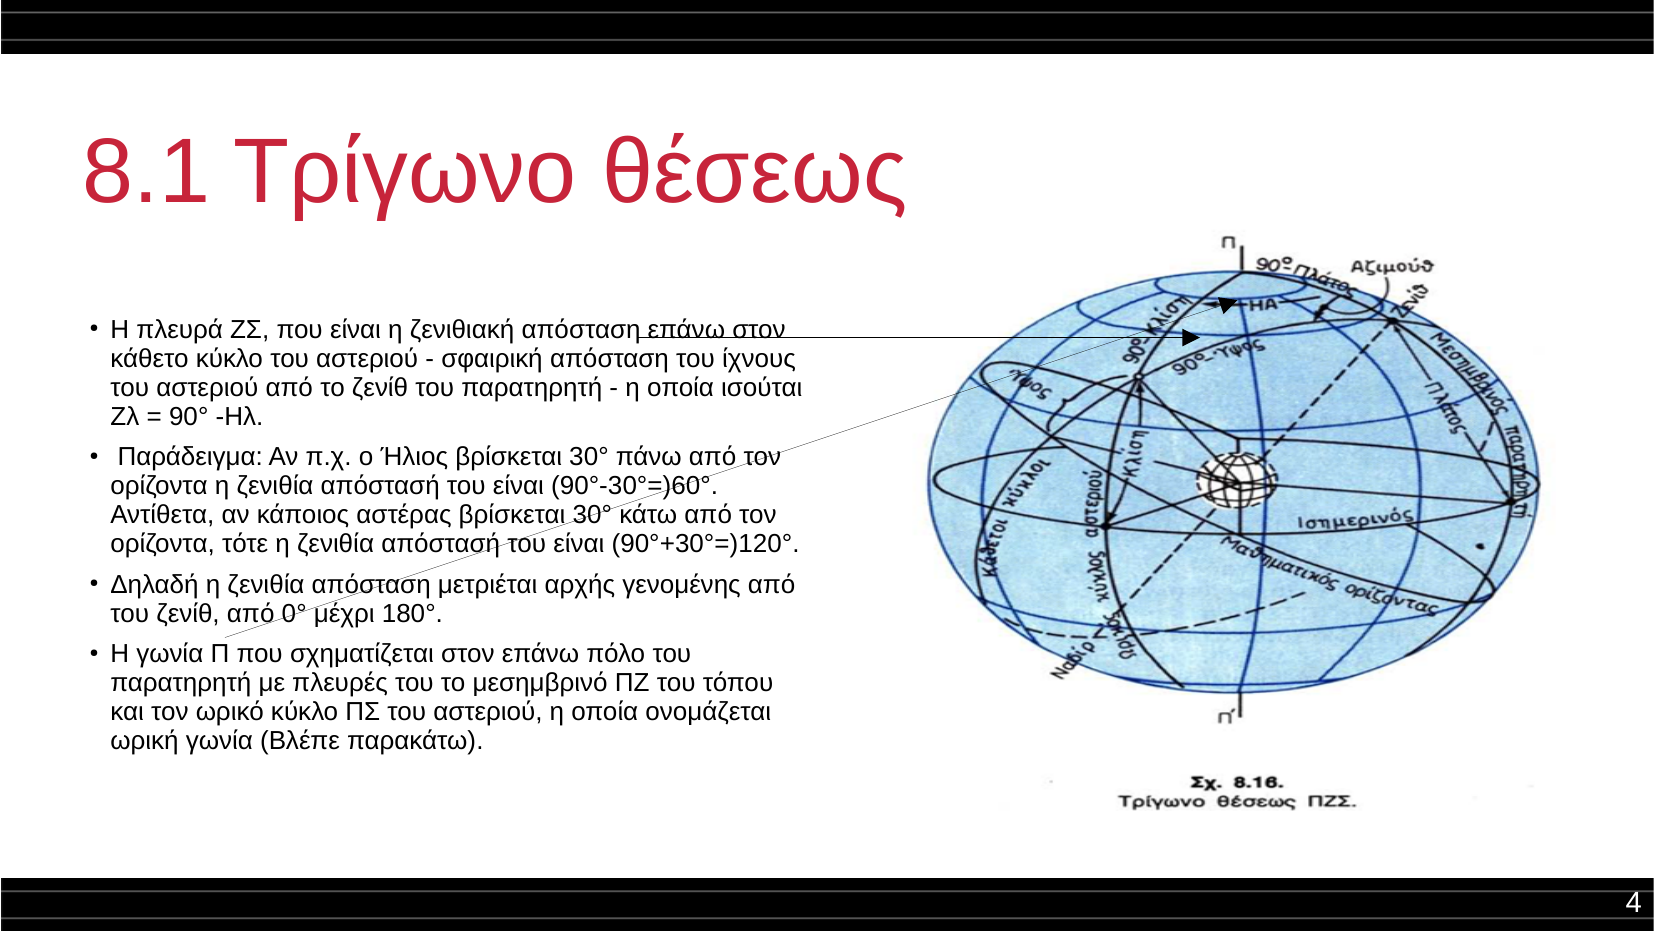

# 8.1 Τρίγωνο θέσεως
Η πλευρά ΖΣ, που είναι η ζενιθιακή απόσταση επάνω στον κάθετο κύκλο του αστεριού - σφαιρική απόσταση του ίχνους του αστεριού από το ζενίθ του παρατηρητή - η οποία ισούται Ζλ = 90° -Ηλ.
 Παράδειγμα: Αν π.χ. ο Ήλιος βρίσκεται 30° πάνω από τον ορίζοντα η ζενιθία απόστασή του είναι (90°-30°=)60°. Αντίθετα, αν κάποιος αστέρας βρίσκεται 30° κάτω από τον ορίζοντα, τότε η ζενιθία απόστασή του είναι (90°+30°=)120°.
Δηλαδή η ζενιθία απόσταση μετριέται αρχής γενομένης από του ζενίθ, από 0° μέχρι 180°.
Η γωνία Π που σχηματίζεται στον επάνω πόλο του παρατηρητή με πλευρές του το μεσημβρινό ΠΖ του τόπου και τον ωρικό κύκλο ΠΣ του αστεριού, η οποία ονομάζεται ωρική γωνία (Βλέπε παρακάτω).